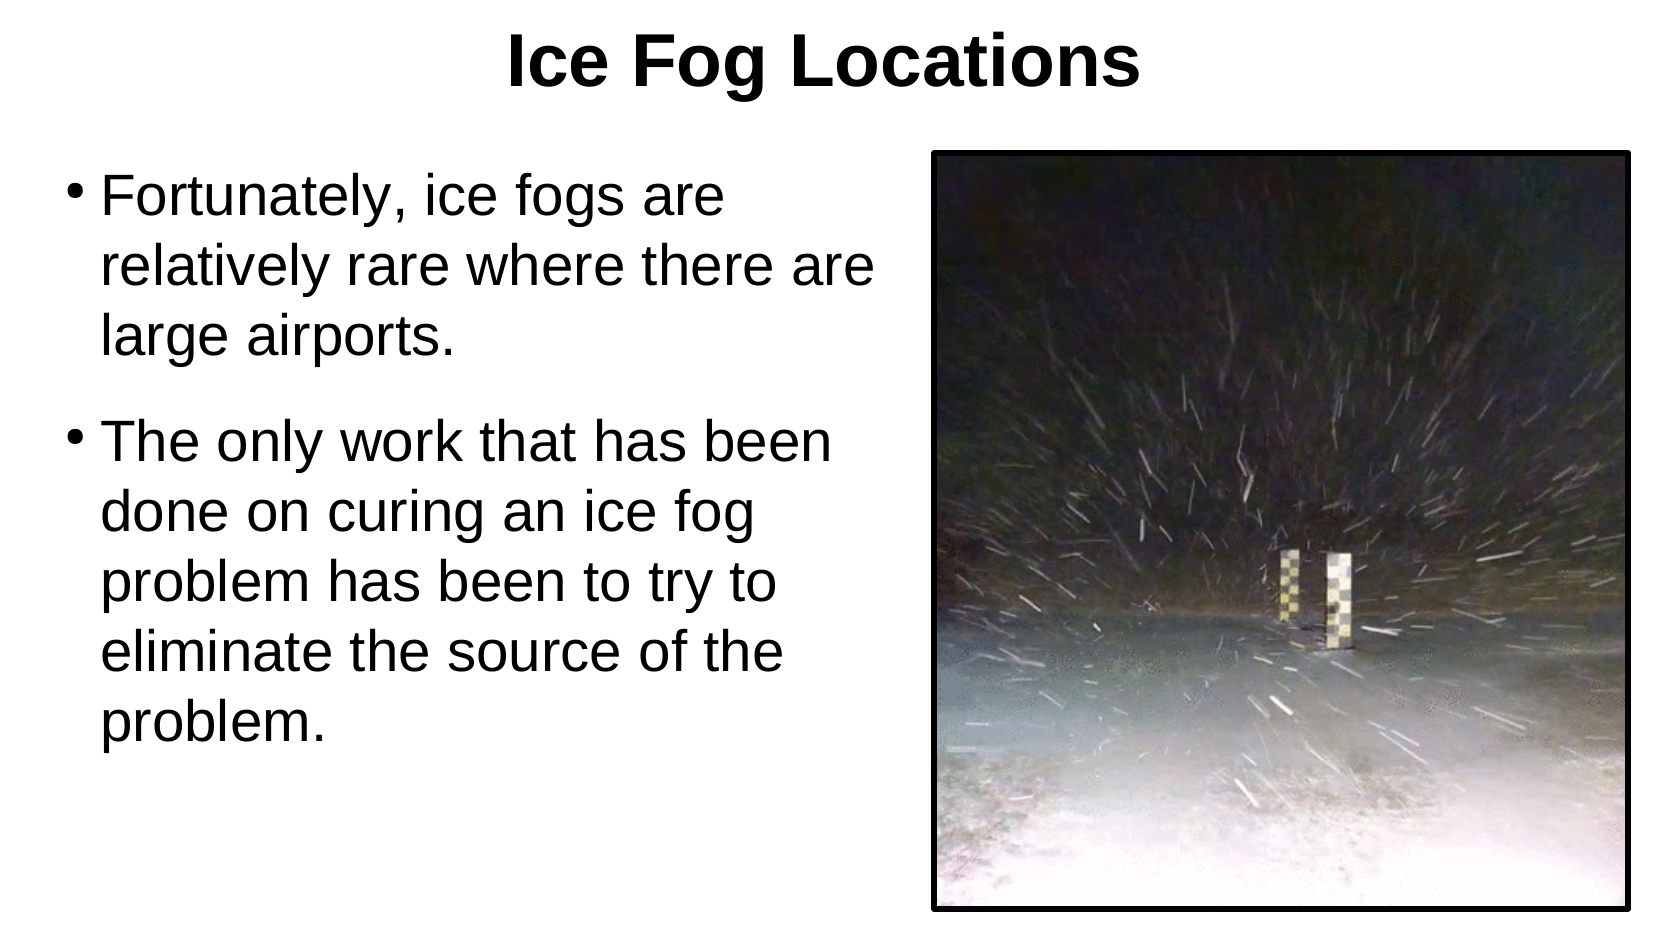

# Ice Fog Locations
Fortunately, ice fogs are relatively rare where there are large airports.
The only work that has been done on curing an ice fog problem has been to try to eliminate the source of the problem.